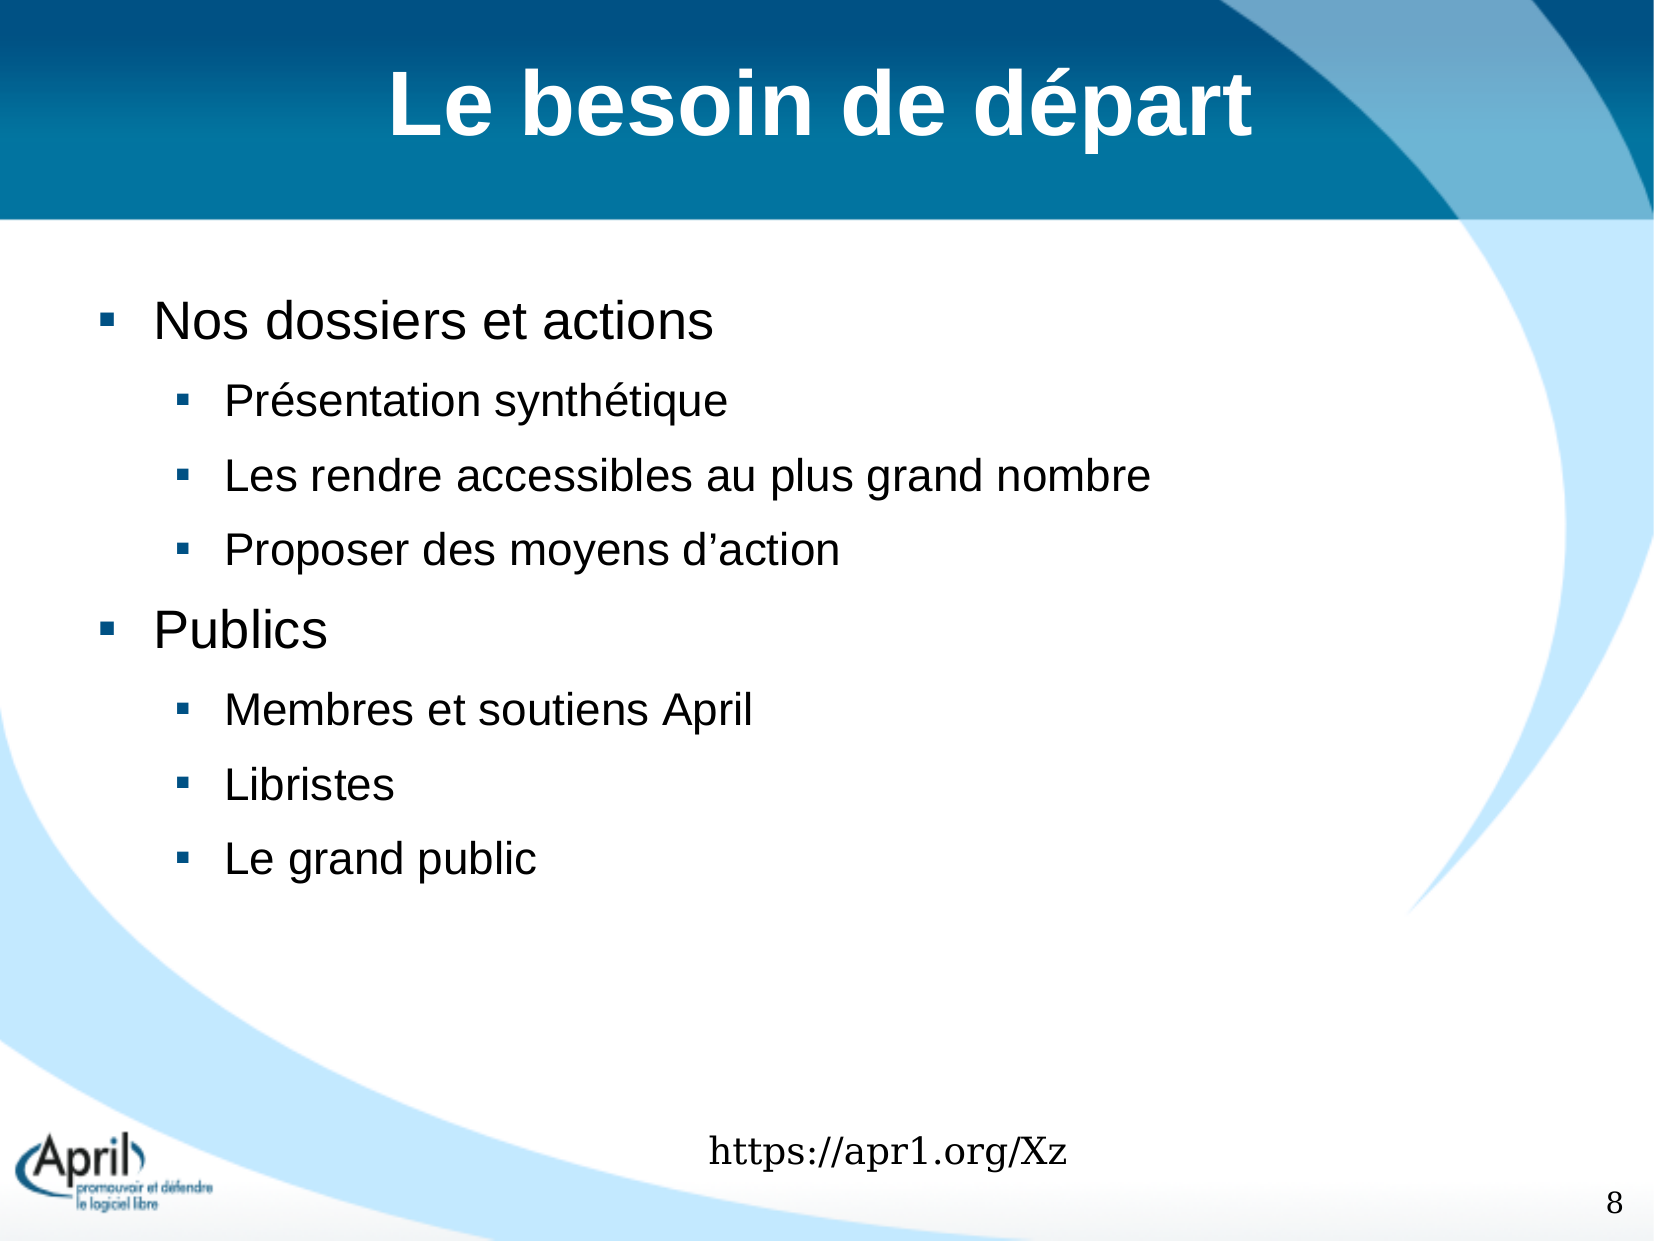

# Le besoin de départ
Nos dossiers et actions
Présentation synthétique
Les rendre accessibles au plus grand nombre
Proposer des moyens d’action
Publics
Membres et soutiens April
Libristes
Le grand public
8